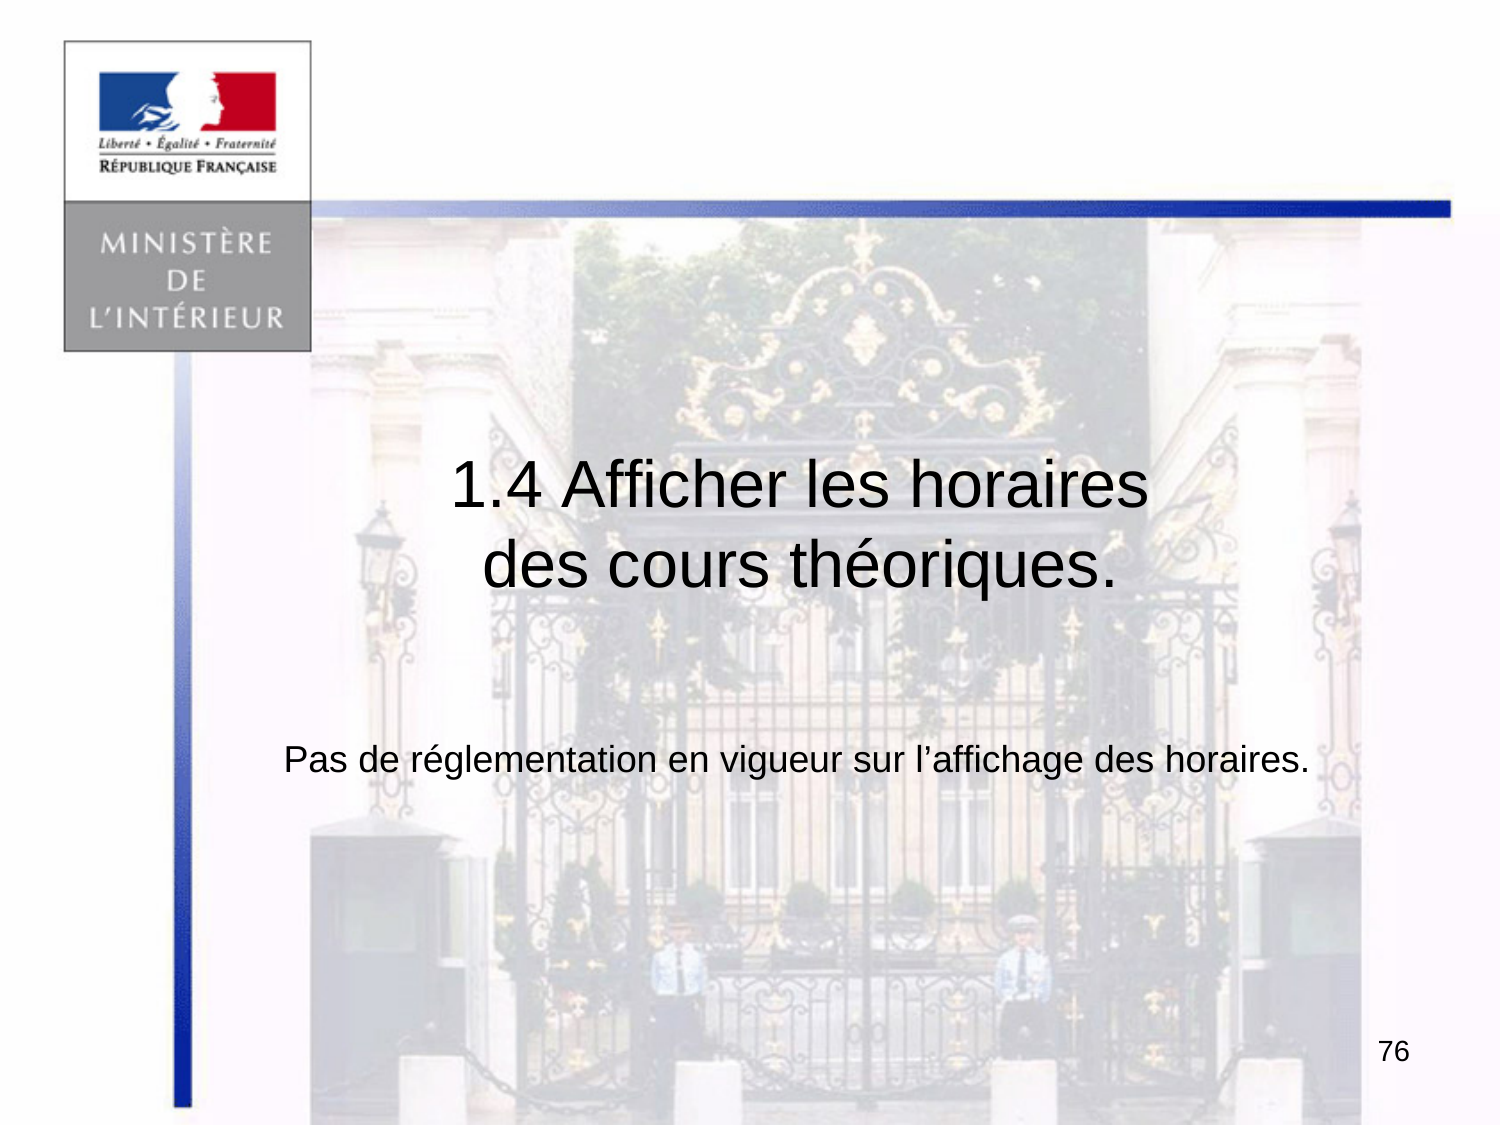

# 1.4 Afficher les horaires des cours théoriques. Pas de réglementation en vigueur sur l’affichage des horaires.